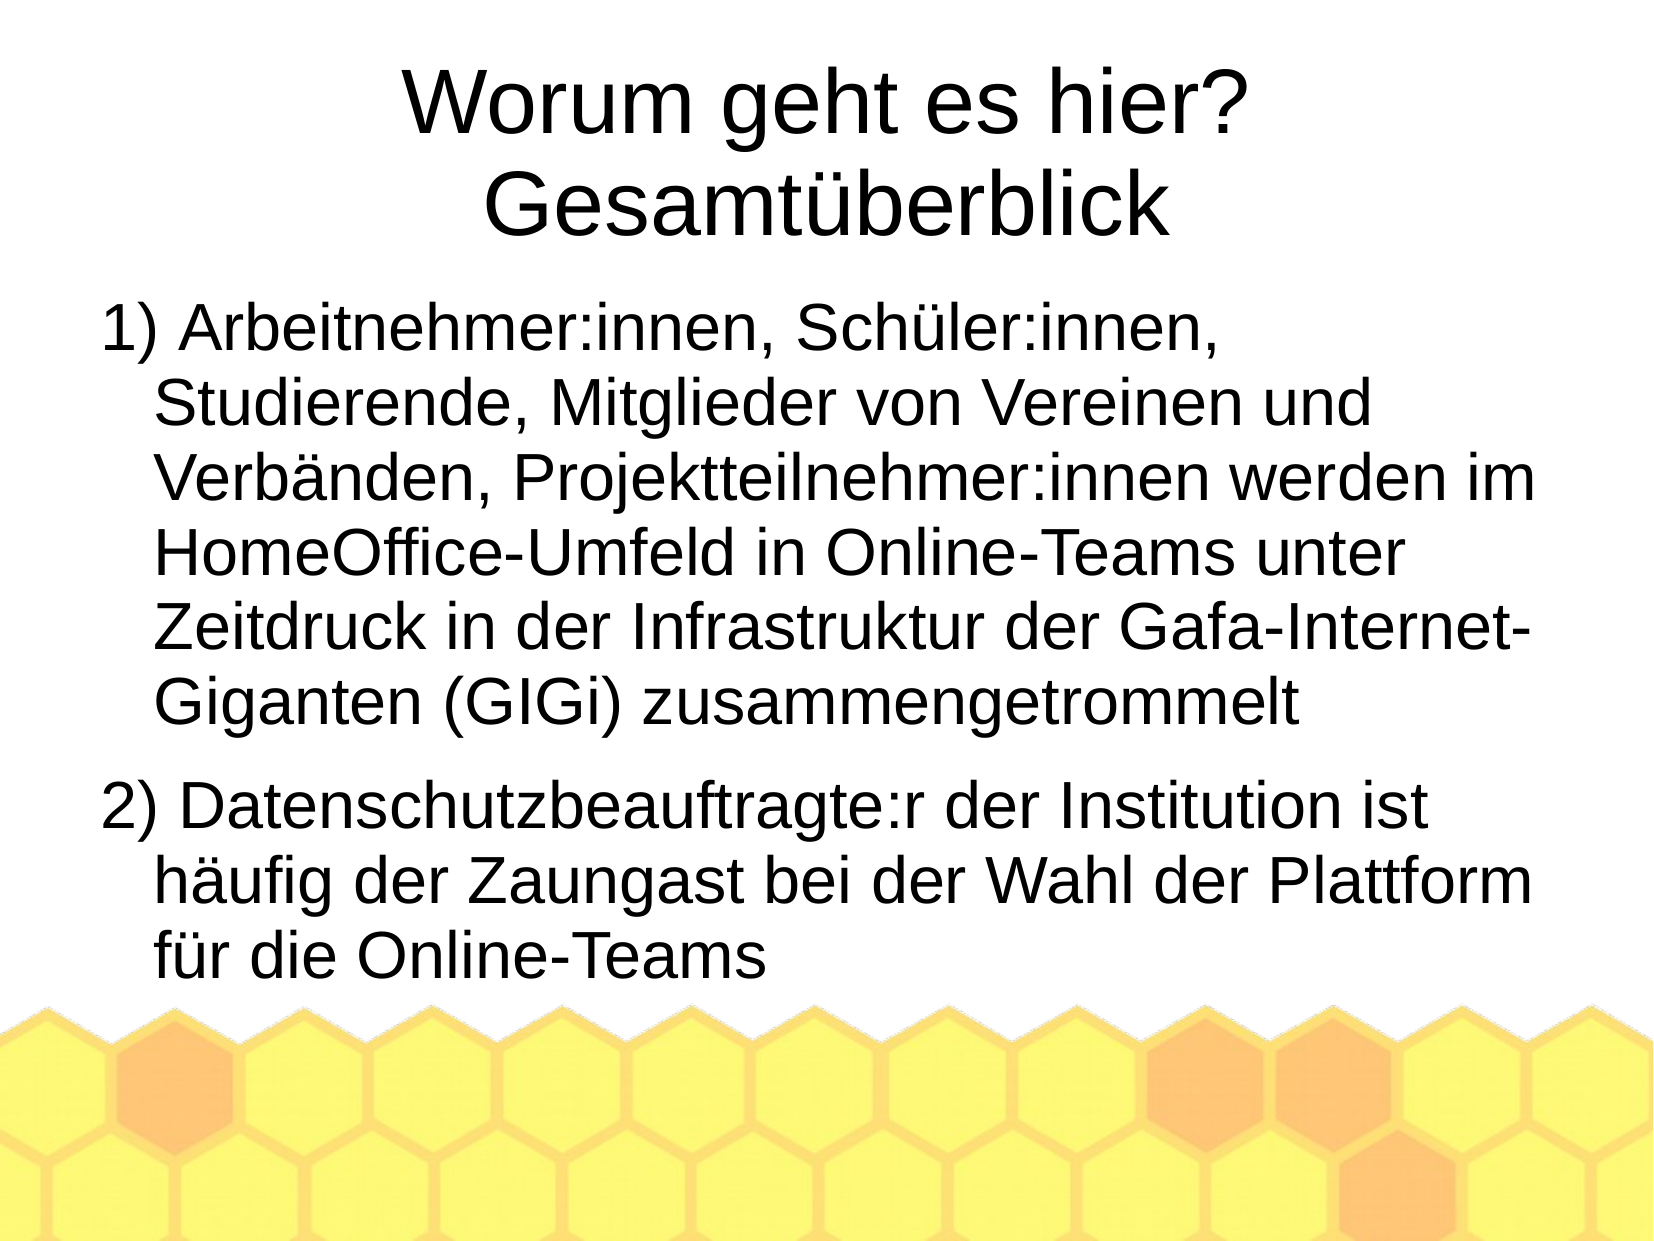

# Worum geht es hier? Gesamtüberblick
 Arbeitnehmer:innen, Schüler:innen, Studierende, Mitglieder von Vereinen und Verbänden, Projektteilnehmer:innen werden im HomeOffice-Umfeld in Online-Teams unter Zeitdruck in der Infrastruktur der Gafa-Internet-Giganten (GIGi) zusammengetrommelt
 Datenschutzbeauftragte:r der Institution ist häufig der Zaungast bei der Wahl der Plattform für die Online-Teams